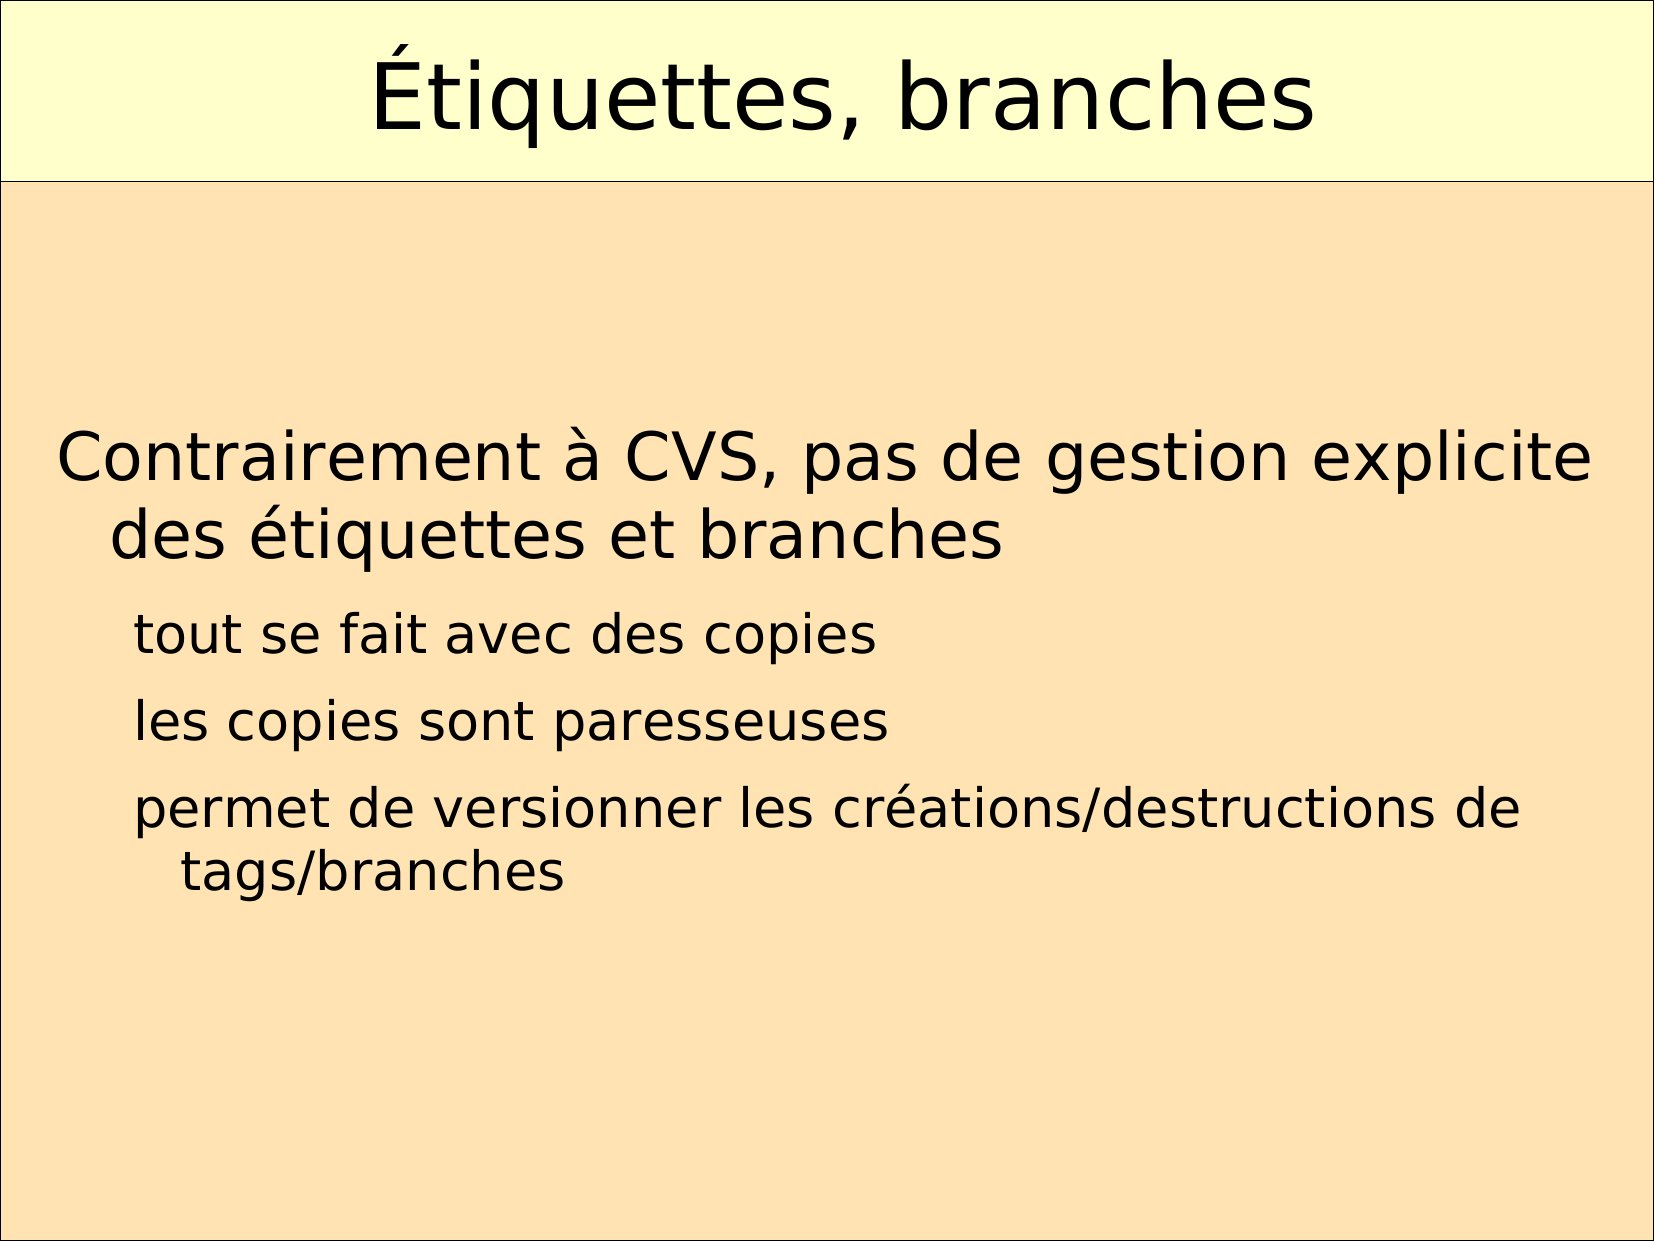

# Étiquettes, branches
Contrairement à CVS, pas de gestion explicite des étiquettes et branches
tout se fait avec des copies
les copies sont paresseuses
permet de versionner les créations/destructions de tags/branches